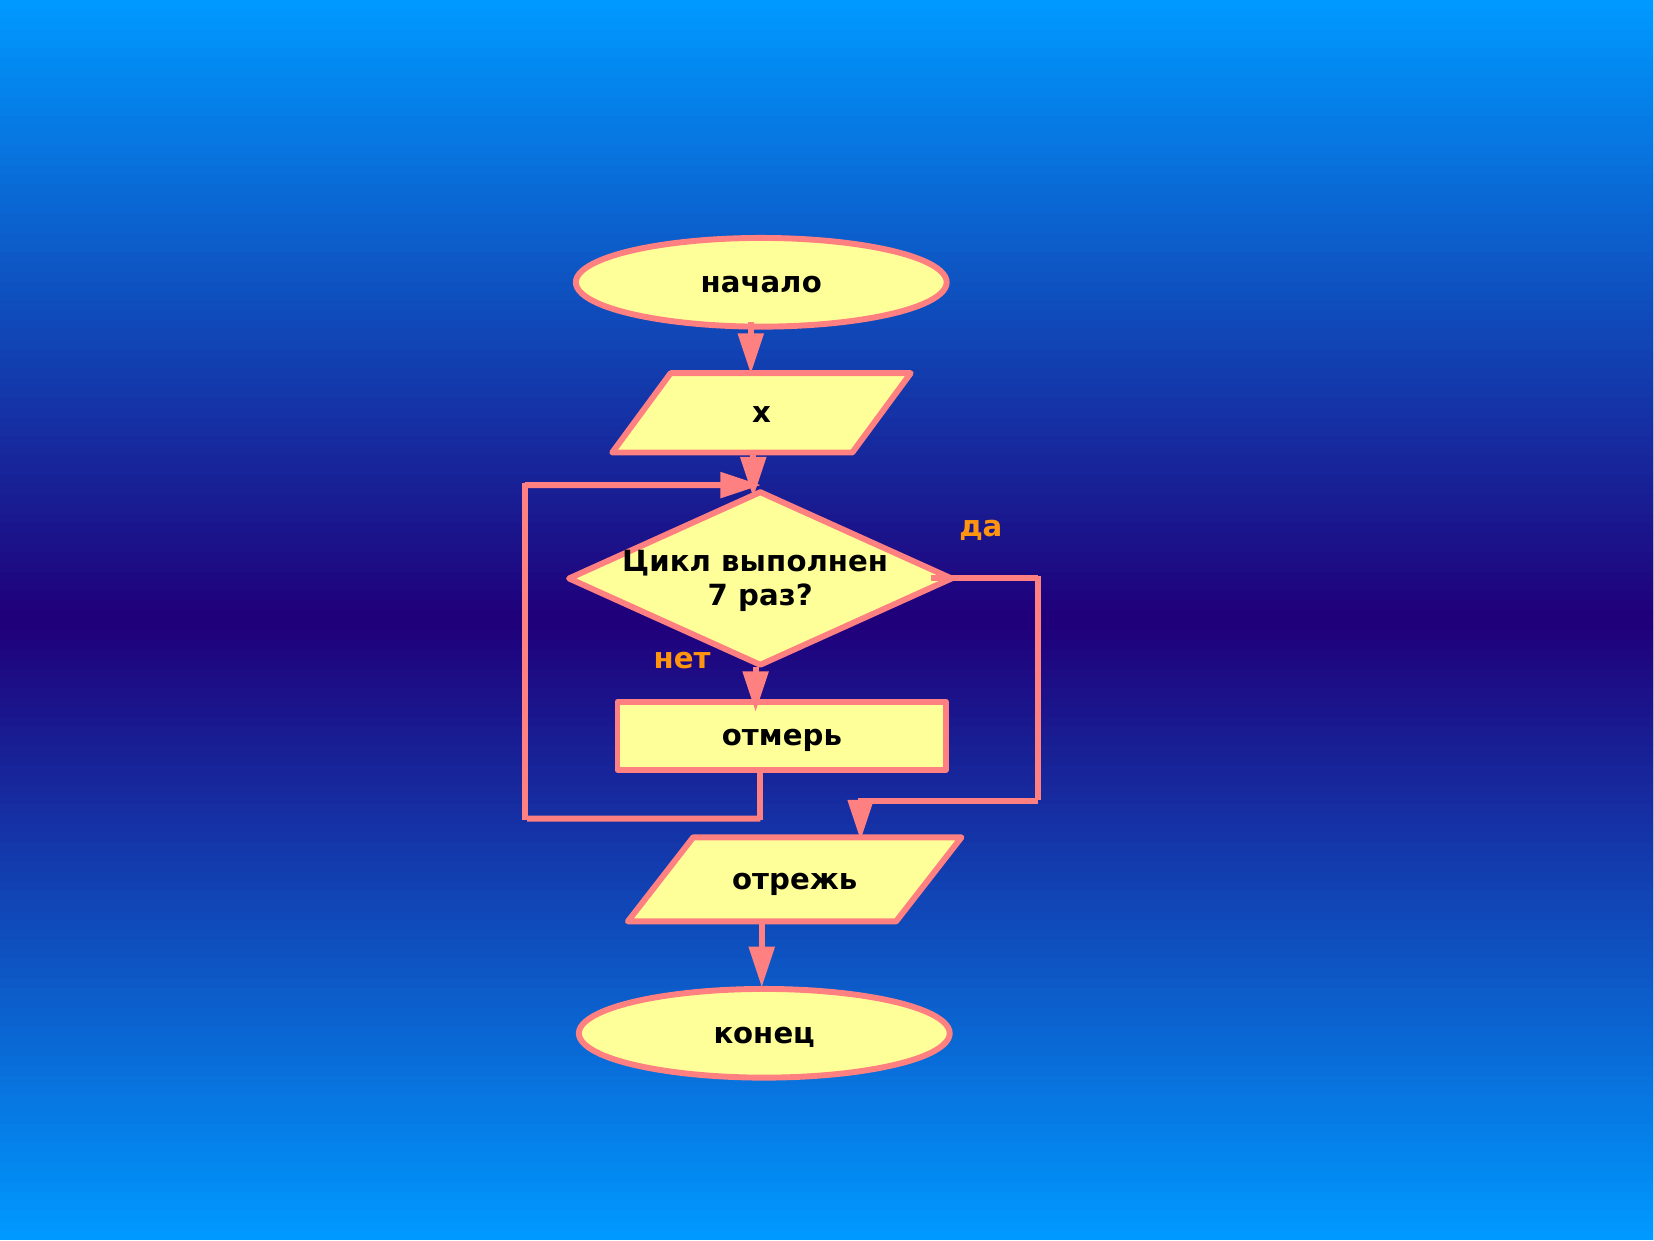

начало
х
Цикл выполнен
7 раз?
да
нет
отмерь
отрежь
конец